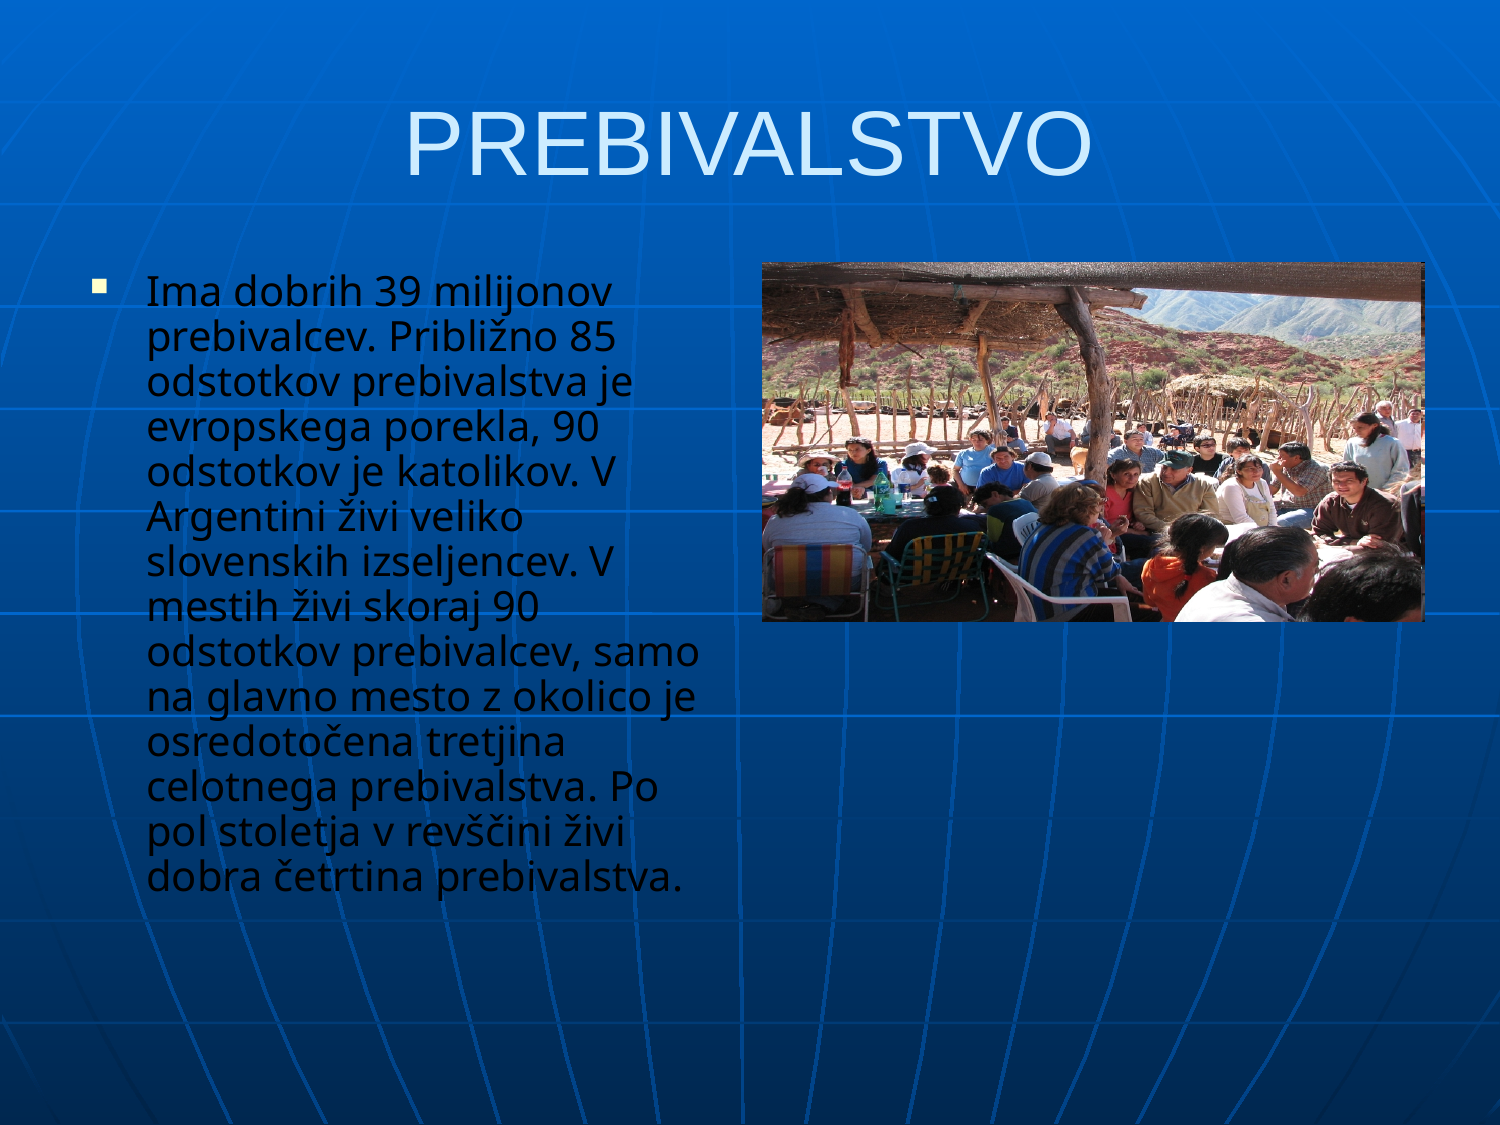

# PREBIVALSTVO
Ima dobrih 39 milijonov prebivalcev. Približno 85 odstotkov prebivalstva je evropskega porekla, 90 odstotkov je katolikov. V Argentini živi veliko slovenskih izseljencev. V mestih živi skoraj 90 odstotkov prebivalcev, samo na glavno mesto z okolico je osredotočena tretjina celotnega prebivalstva. Po pol stoletja v revščini živi dobra četrtina prebivalstva.